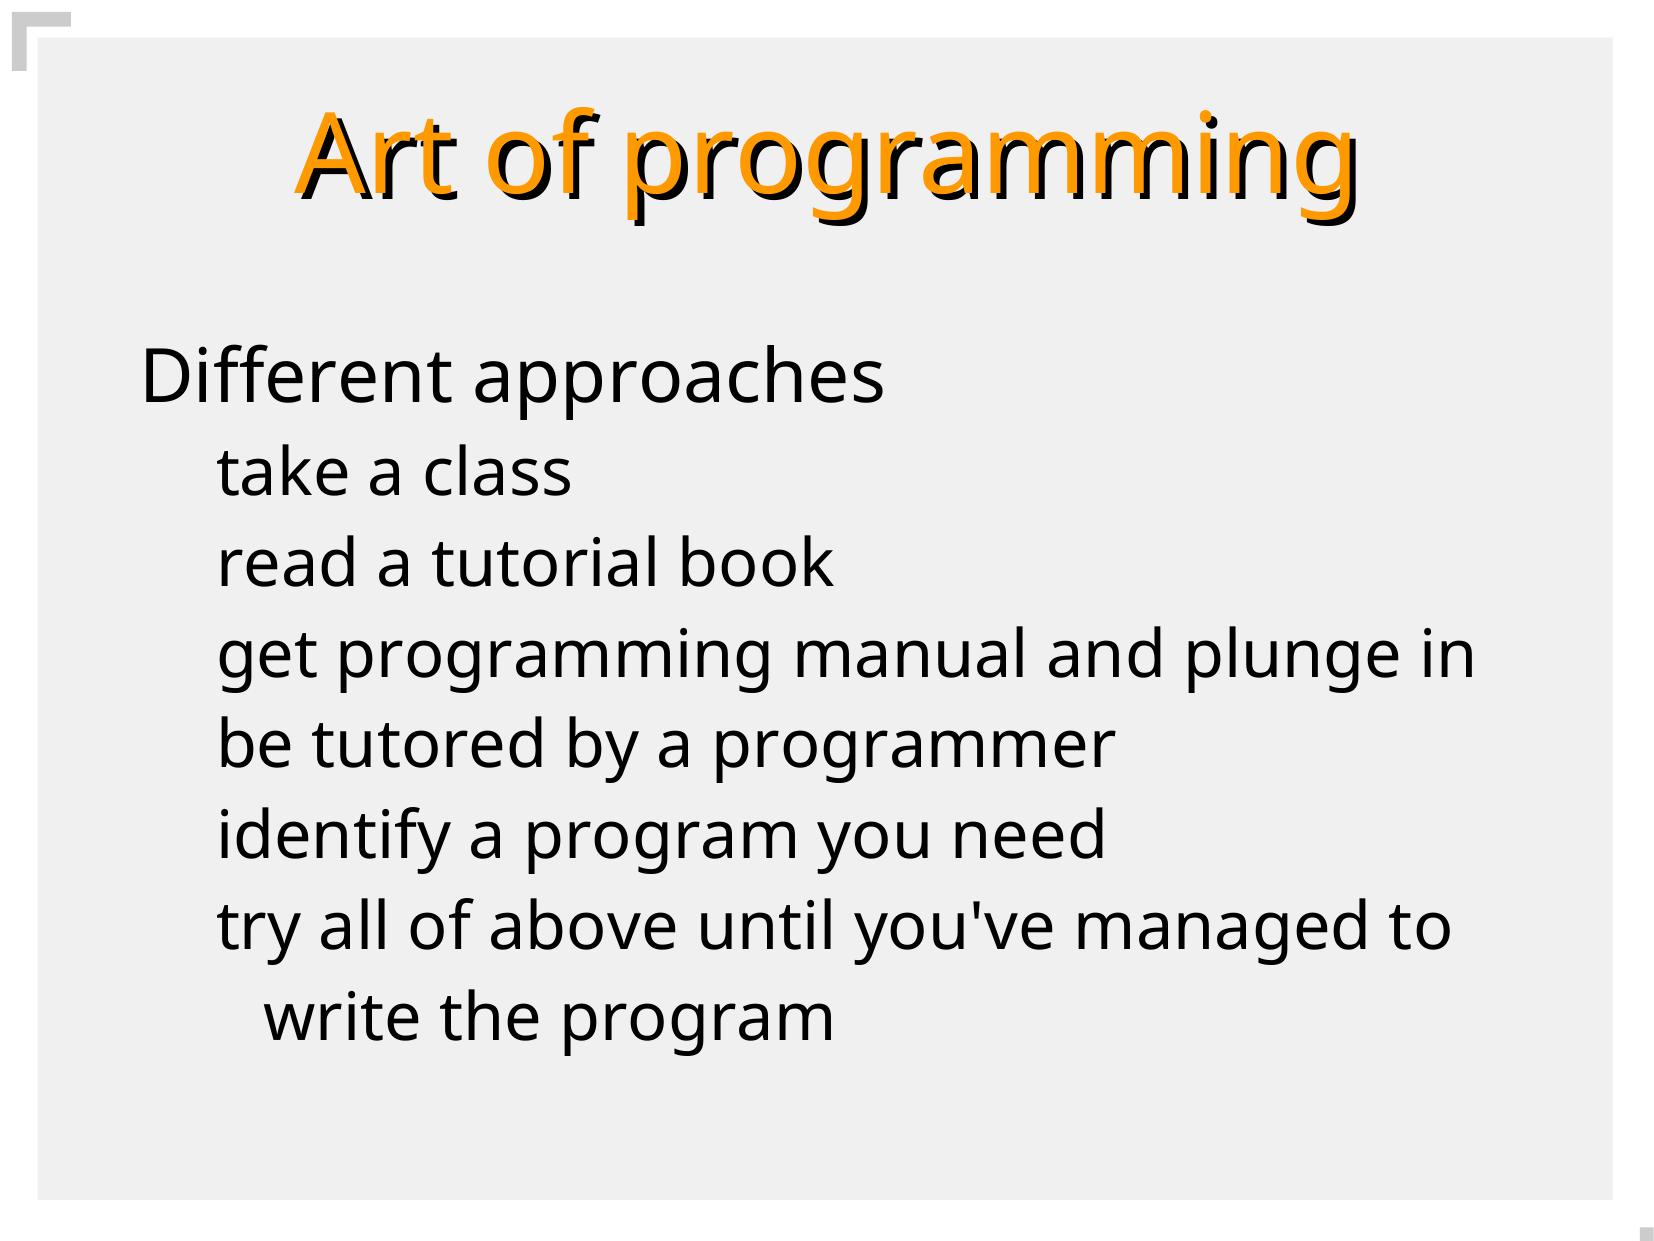

# Art of programming
Different approaches
take a class
read a tutorial book
get programming manual and plunge in
be tutored by a programmer
identify a program you need
try all of above until you've managed to write the program